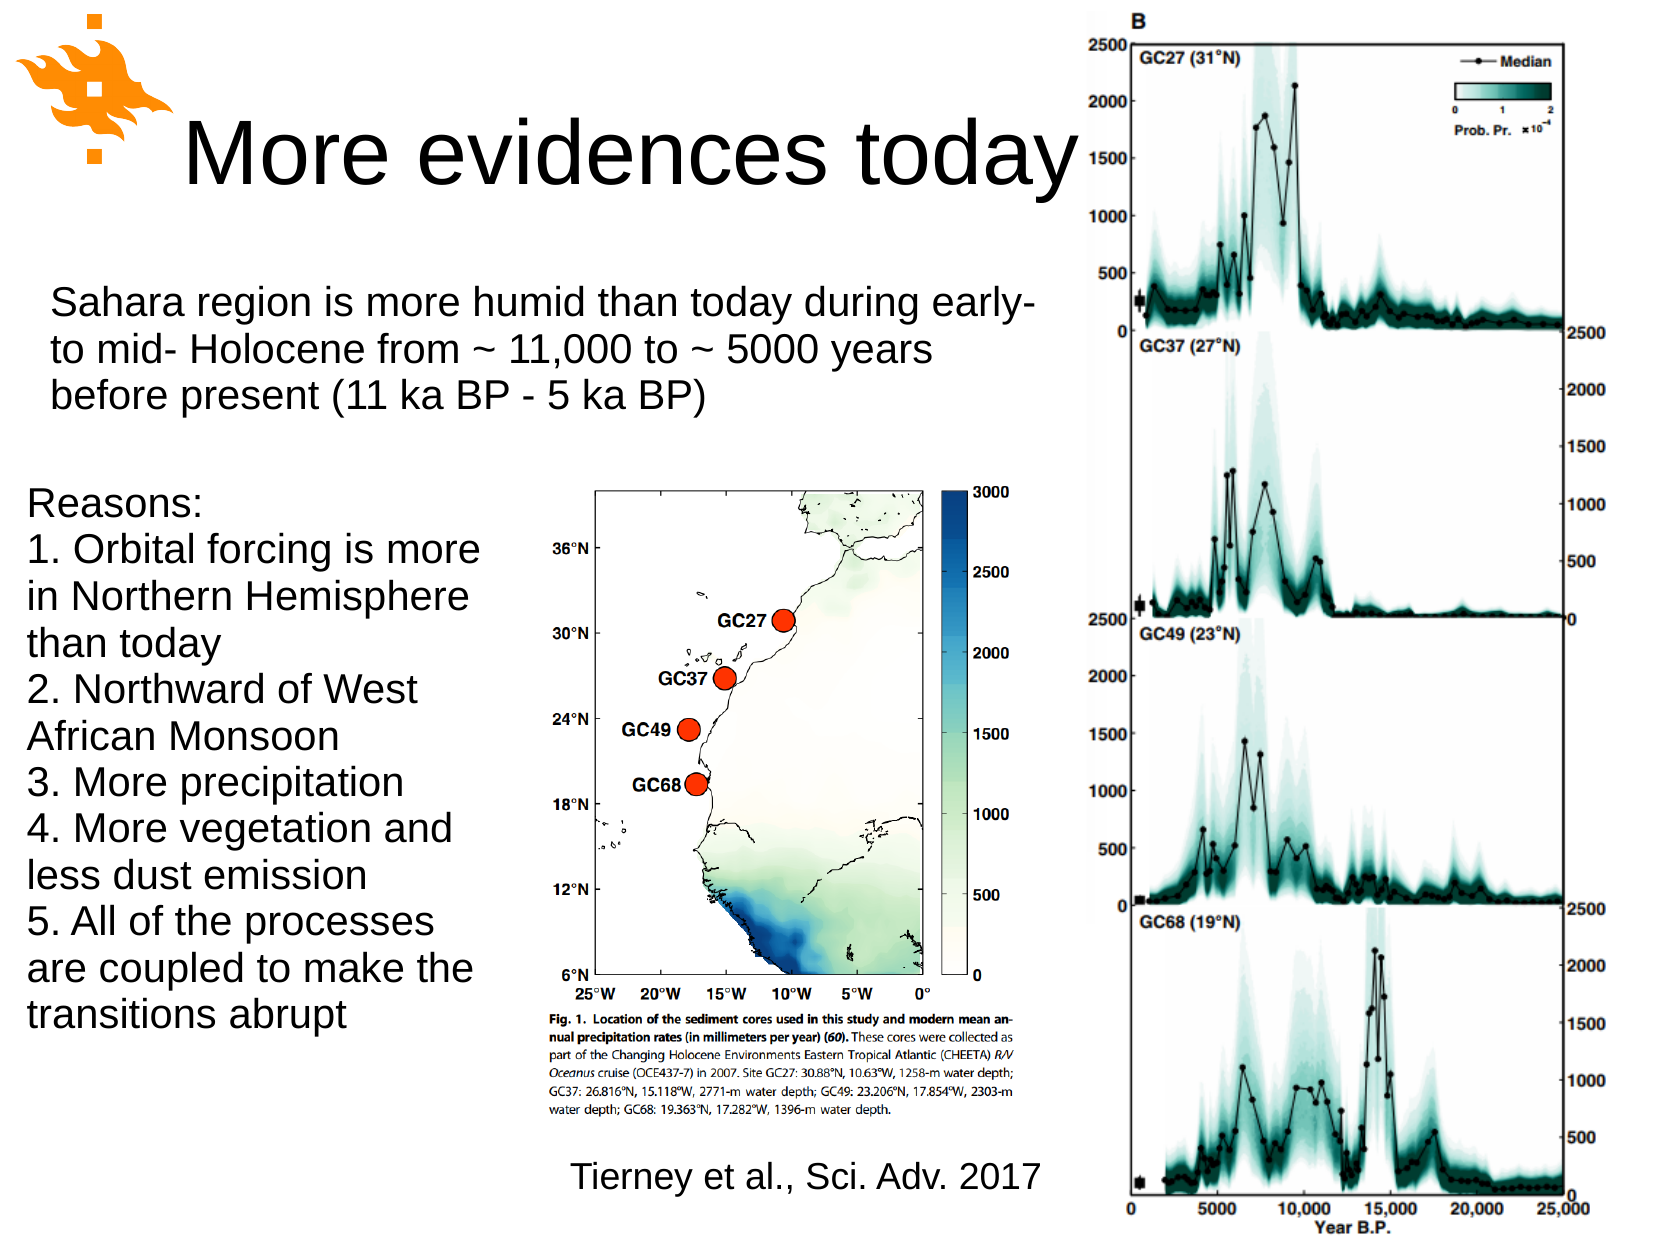

# More evidences today
Sahara region is more humid than today during early- to mid- Holocene from ~ 11,000 to ~ 5000 years before present (11 ka BP - 5 ka BP)
Reasons:
1. Orbital forcing is more in Northern Hemisphere than today
2. Northward of West African Monsoon
3. More precipitation
4. More vegetation and less dust emission
5. All of the processes are coupled to make the transitions abrupt
Tierney et al., Sci. Adv. 2017